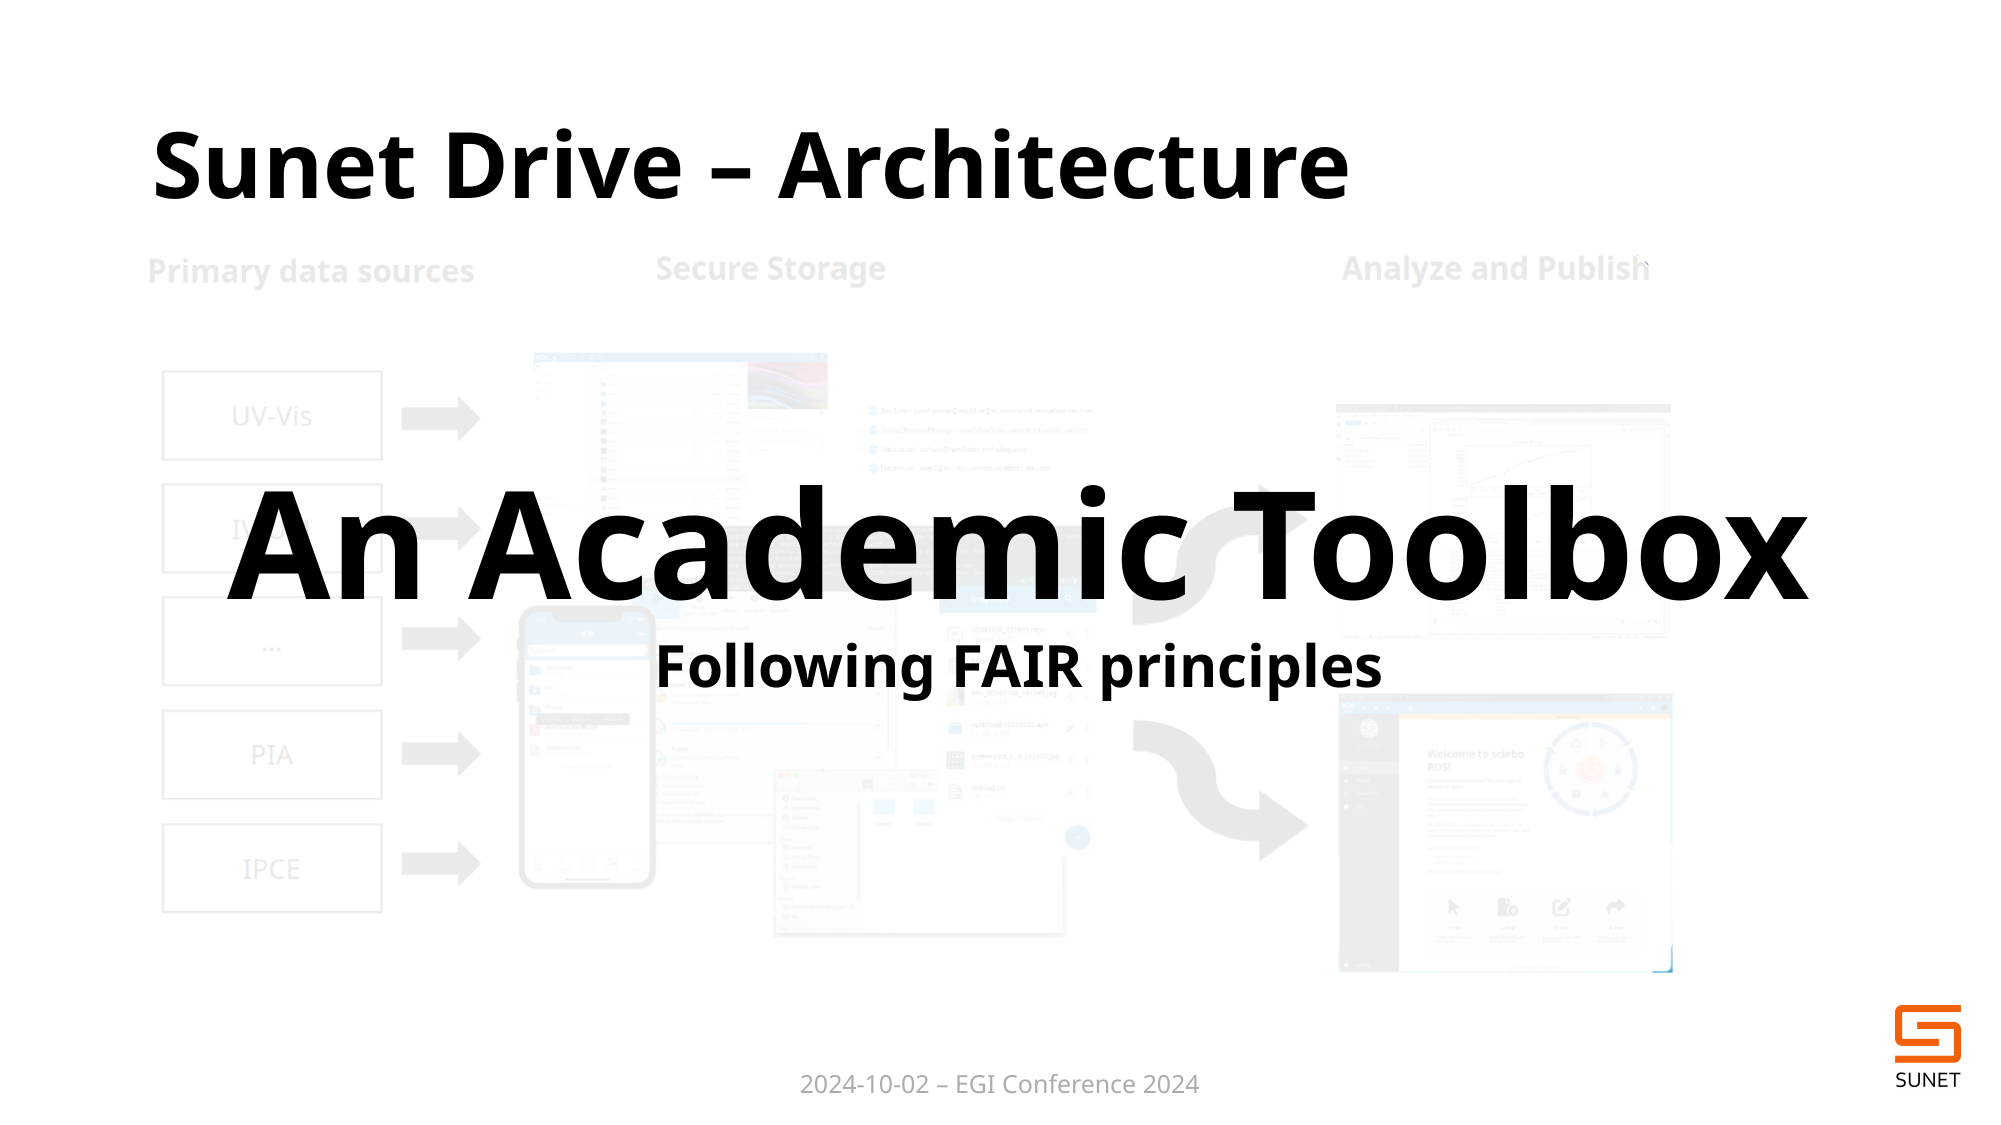

Sunet Drive – Architecture
An Academic Toolbox
Following FAIR principles
2024-10-02 – EGI Conference 2024